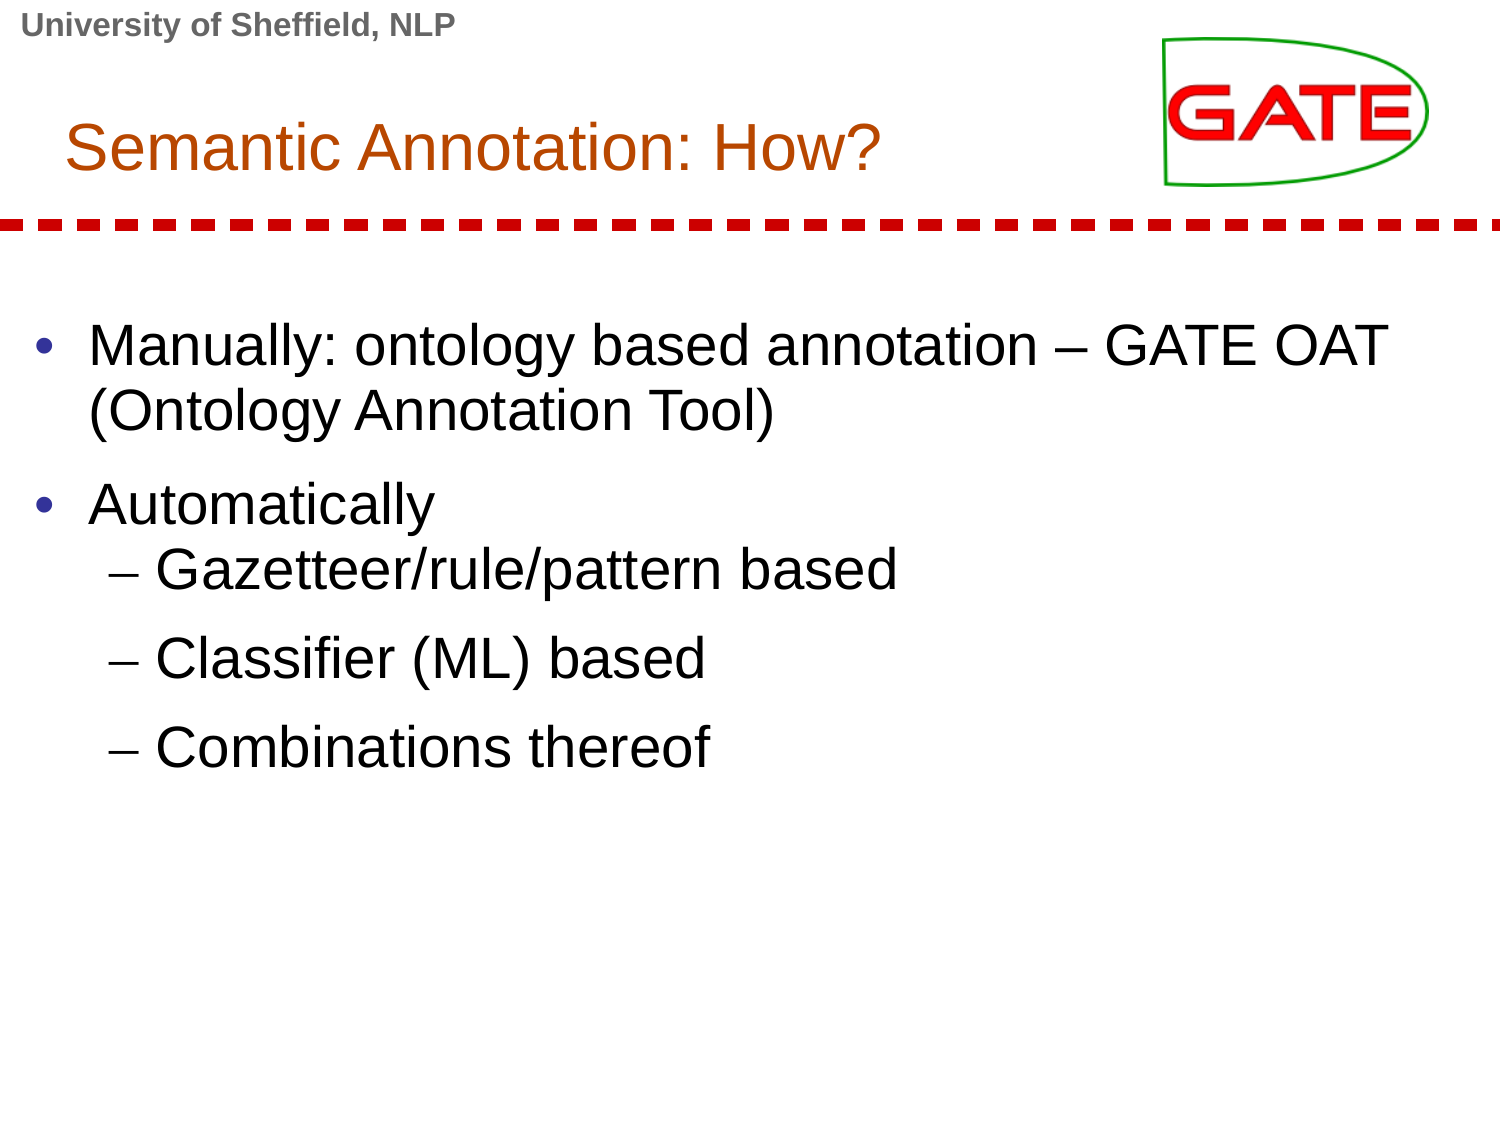

# Semantic Annotation: How?
Manually: ontology based annotation – GATE OAT
(Ontology Annotation Tool)
Automatically
Gazetteer/rule/pattern based
Classifier (ML) based
Combinations thereof